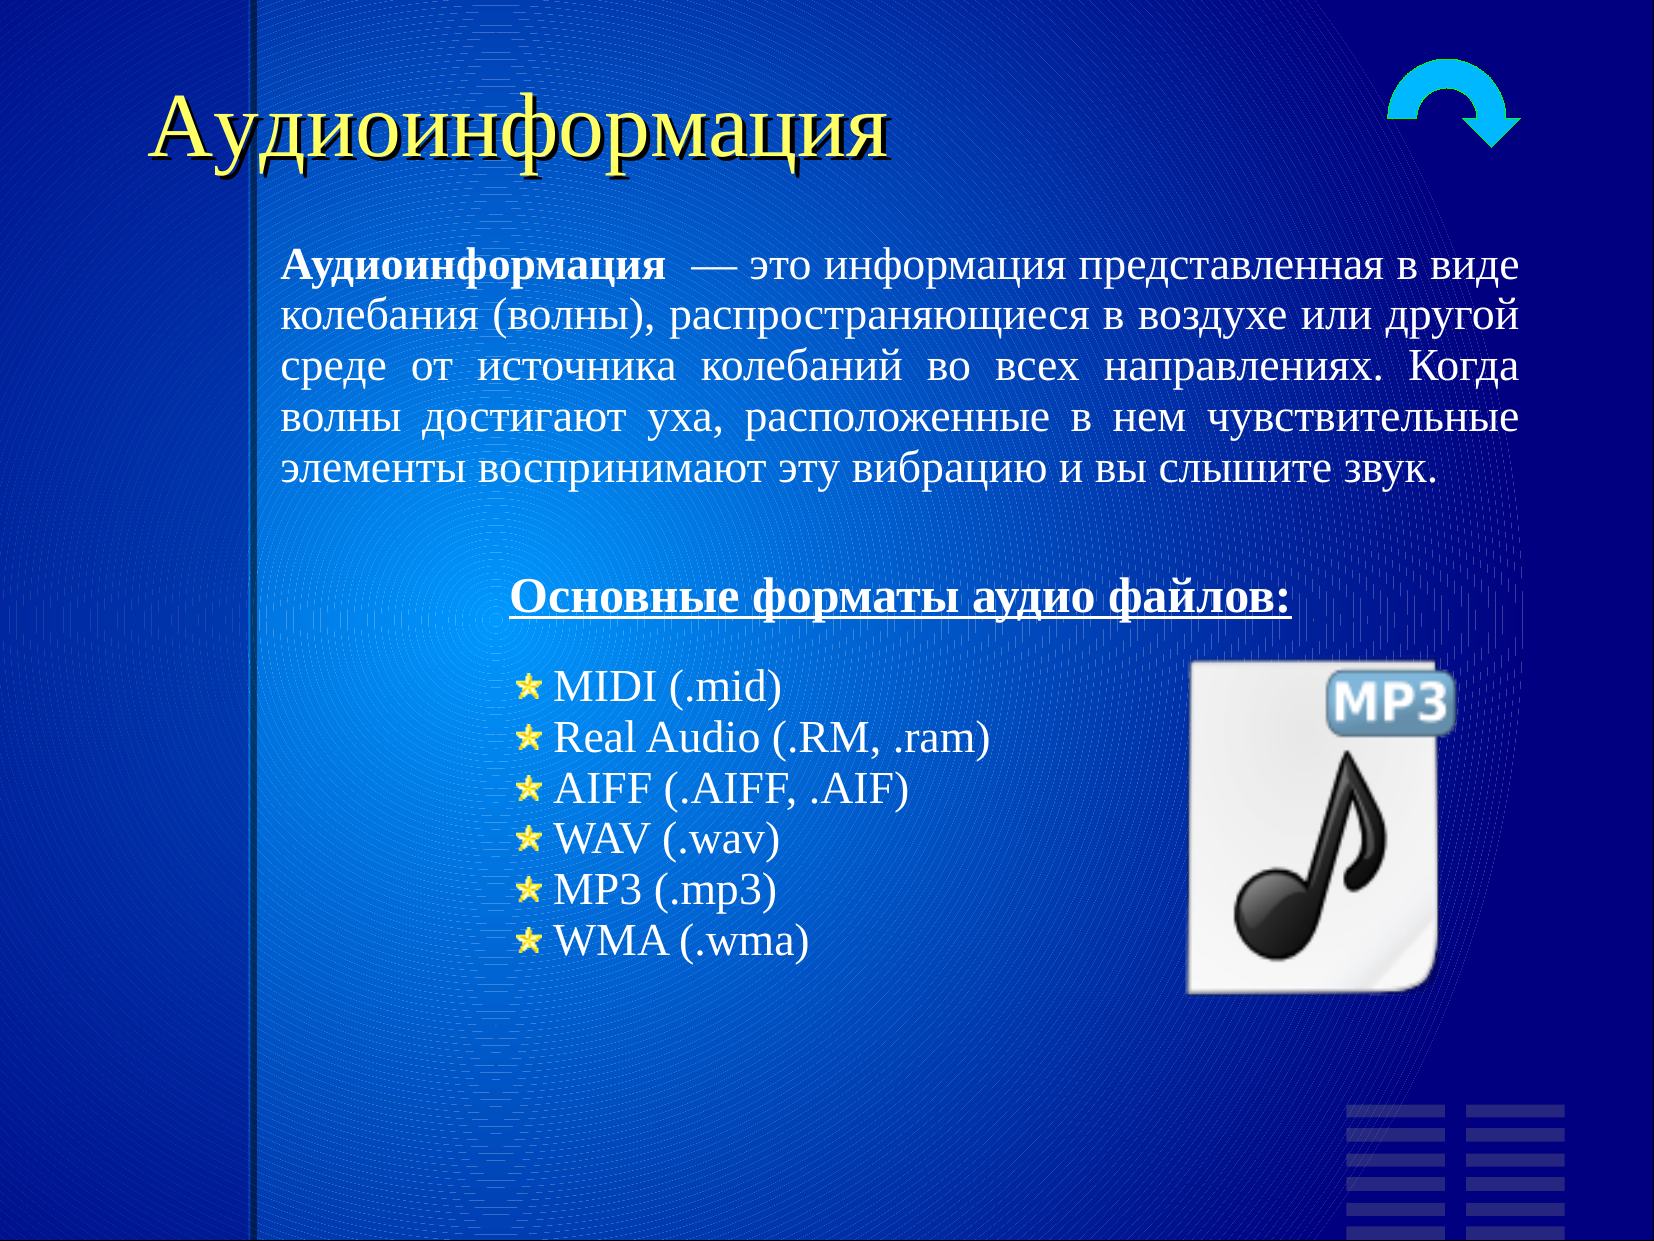

# Аудиоинформация
Аудиоинформация — это информация представленная в виде колебания (волны), распространяющиеся в воздухе или другой среде от источника колебаний во всех направлениях. Когда волны достигают уха, расположенные в нем чувствительные элементы воспринимают эту вибрацию и вы слышите звук.
Основные форматы аудио файлов:
 MIDI (.mid)
 Real Audio (.RM, .ram)
 AIFF (.AIFF, .AIF)
 WAV (.wav)
 MP3 (.mp3)
 WMA (.wma)